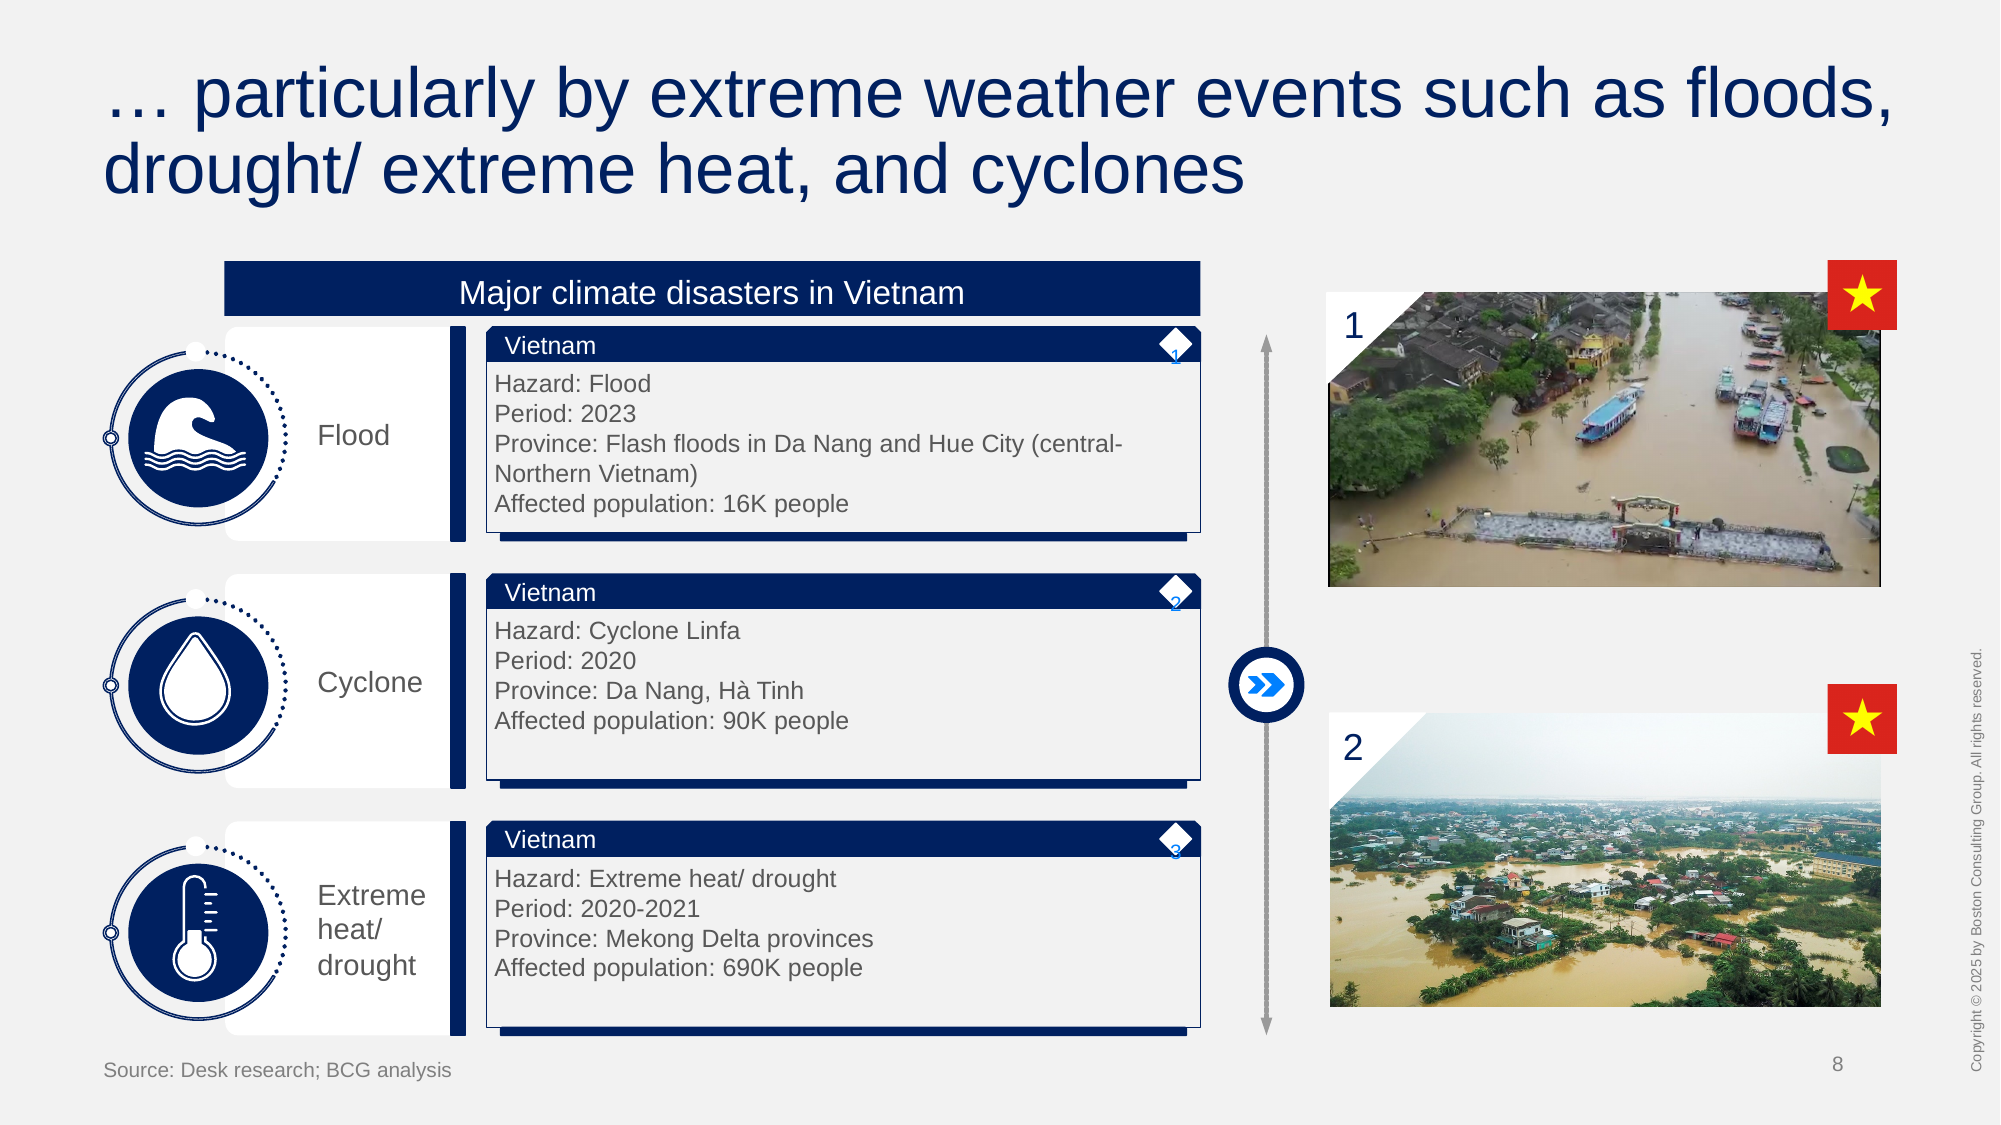

# … particularly by extreme weather events such as floods, drought/ extreme heat, and cyclones
Major climate disasters in Vietnam
1
Flood
Vietnam
1
2
3
Hazard: Flood
Period: 2023
Province: Flash floods in Da Nang and Hue City (central-Northern Vietnam)
Affected population: 16K people
Cyclone
Vietnam
Hazard: Cyclone Linfa
Period: 2020
Province: Da Nang, Hà Tinh
Affected population: 90K people
2
Extreme heat/ drought
Vietnam
Hazard: Extreme heat/ drought
Period: 2020-2021
Province: Mekong Delta provinces
Affected population: 690K people
Source: Desk research; BCG analysis